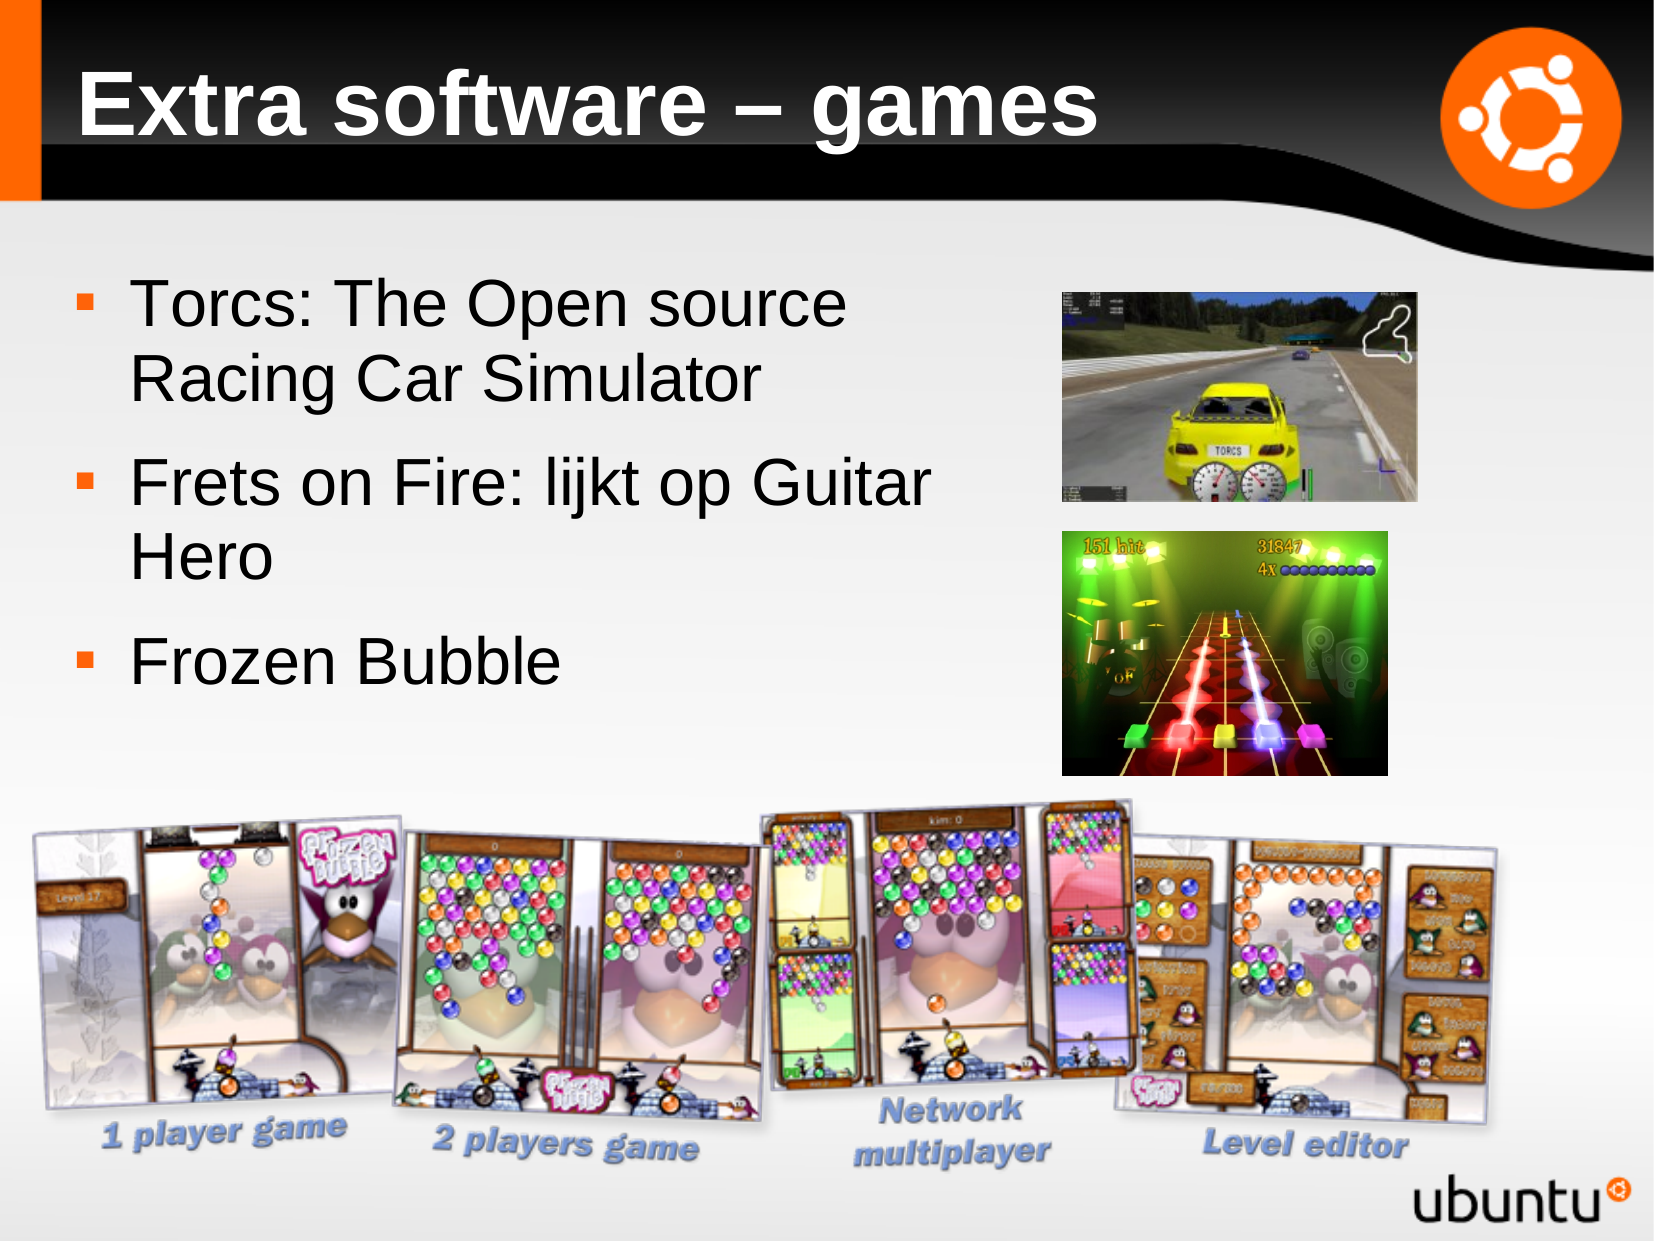

# Extra software – games
Torcs: The Open source Racing Car Simulator
Frets on Fire: lijkt op Guitar Hero
Frozen Bubble